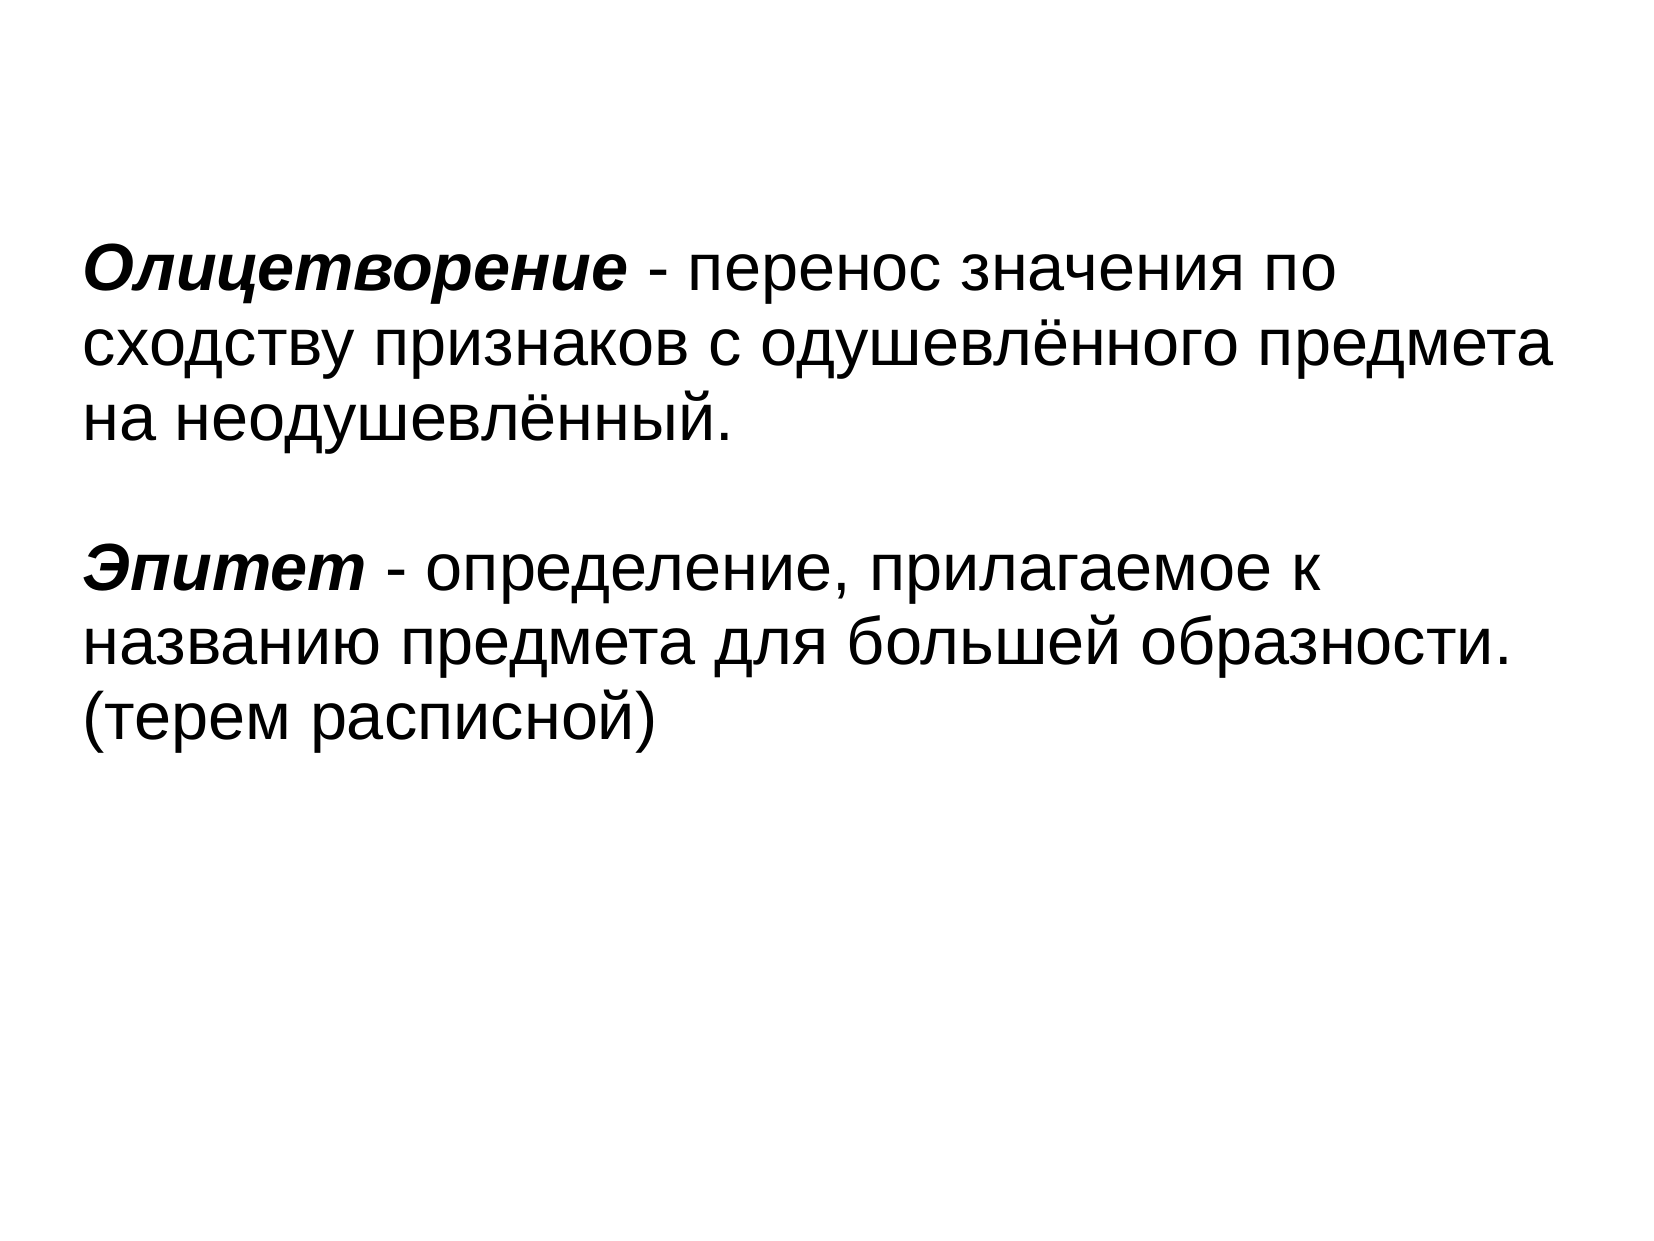

# Олицетворение - перенос значения по сходству признаков с одушевлённого предмета на неодушевлённый. Эпитет - определение, прилагаемое к названию предмета для большей образности. (терем расписной)